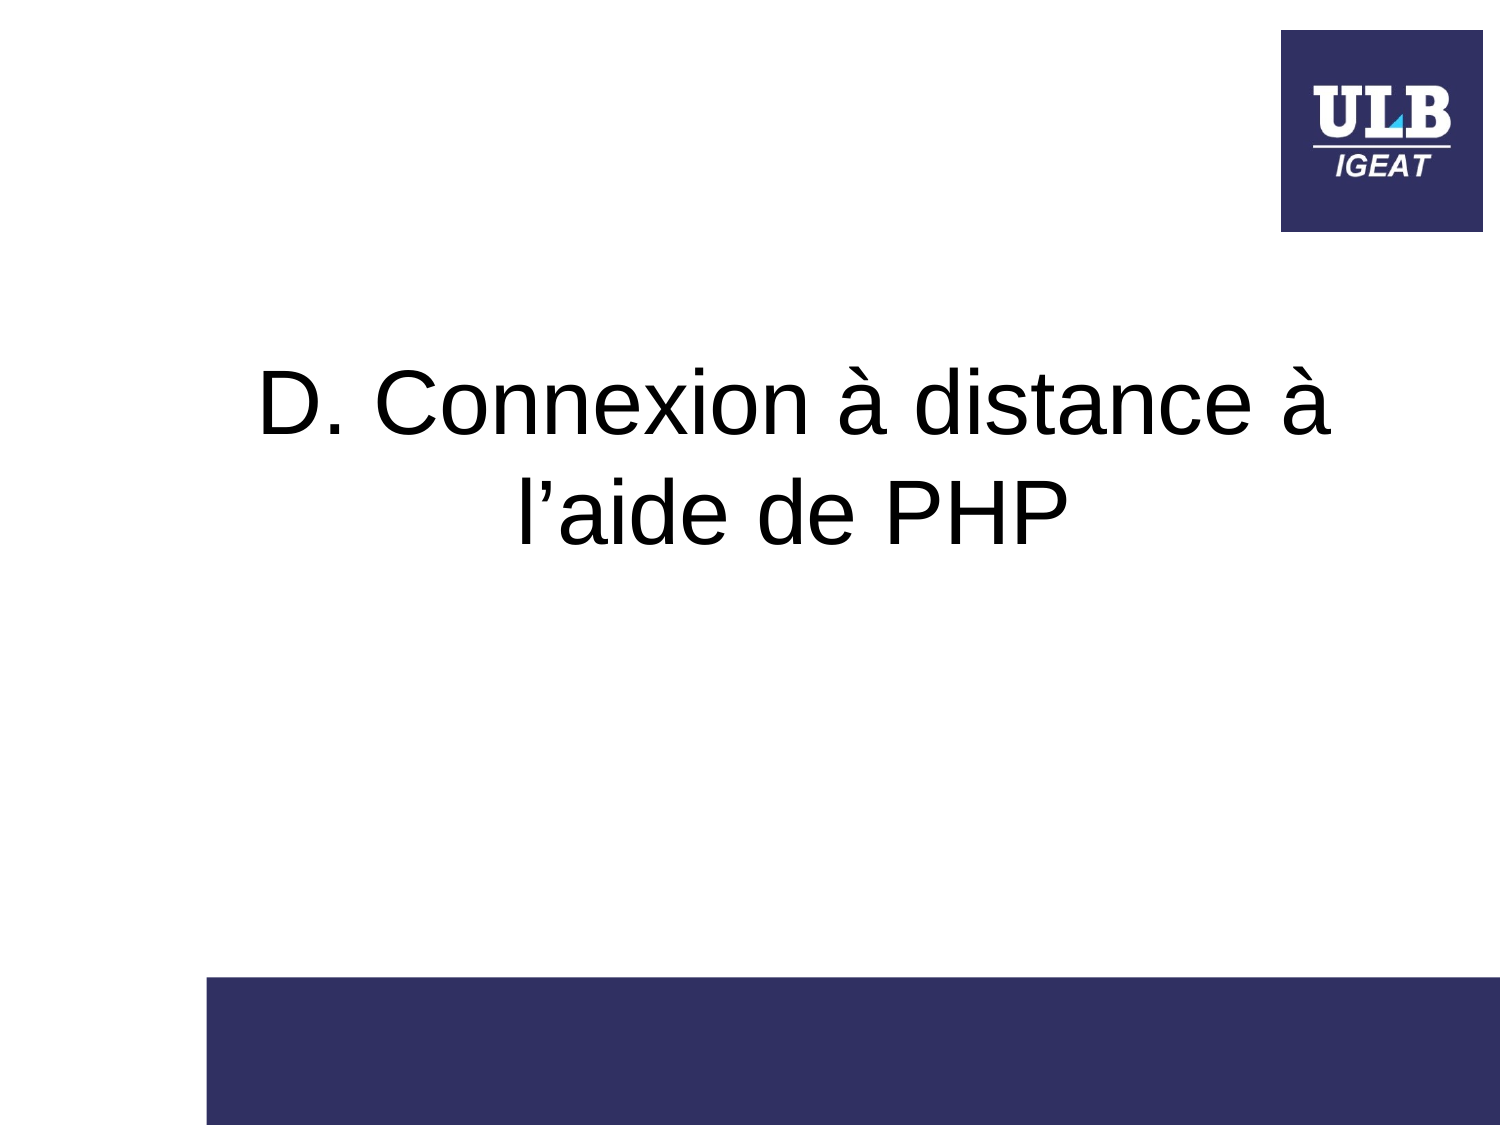

D. Connexion à distance à l’aide de PHP